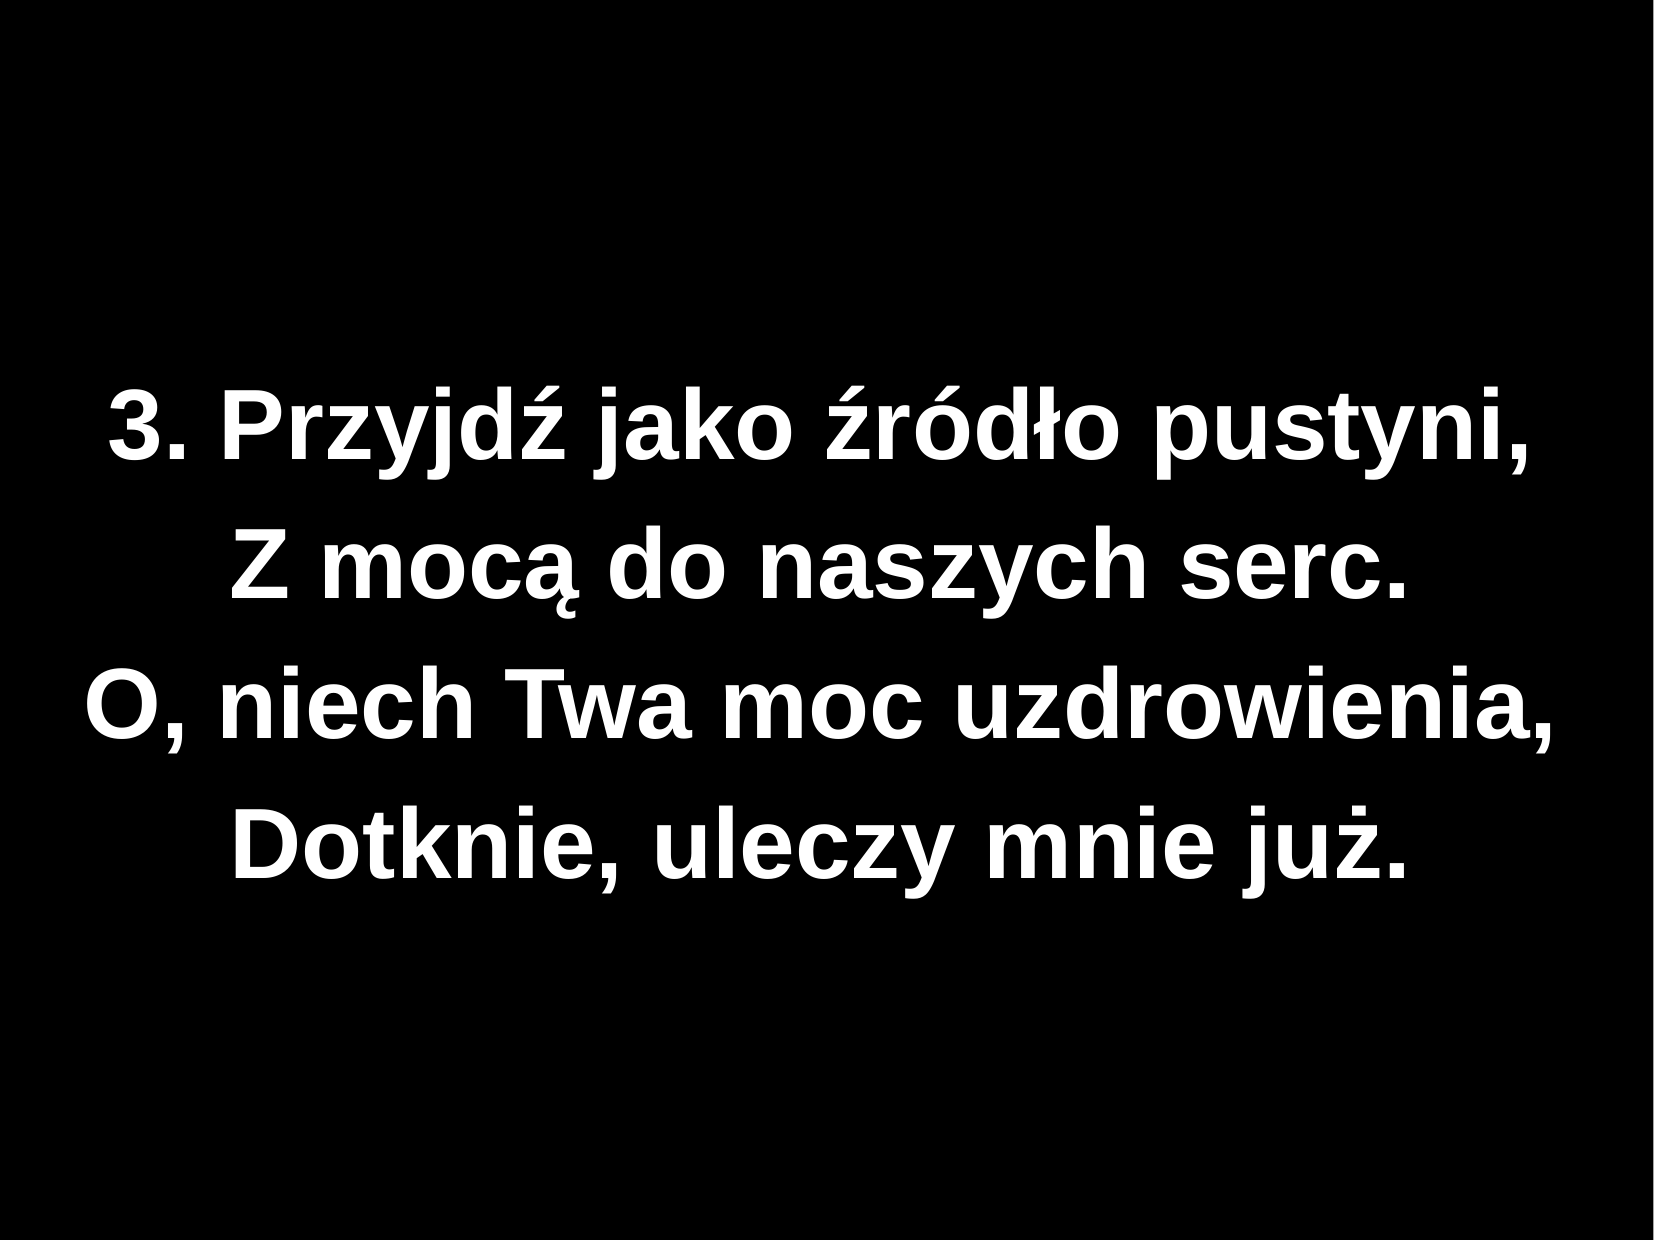

# 3. Przyjdź jako źródło pustyni,
Z mocą do naszych serc.
O, niech Twa moc uzdrowienia,
Dotknie, uleczy mnie już.